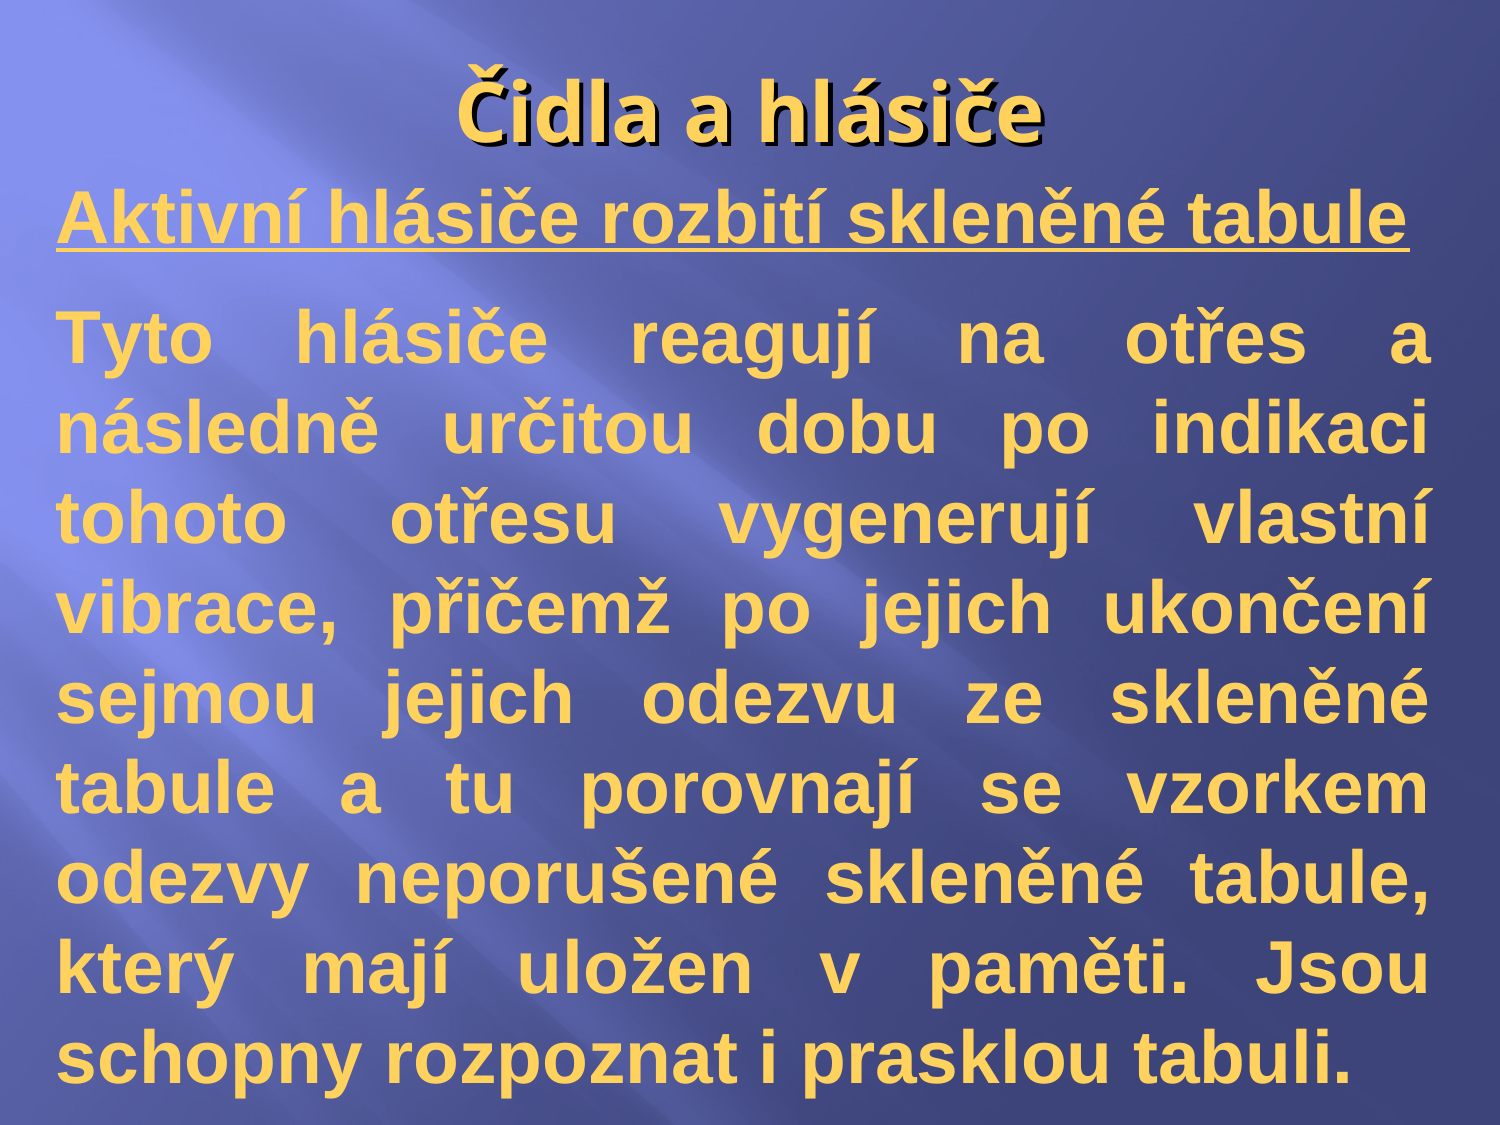

# Čidla a hlásiče
Aktivní hlásiče rozbití skleněné tabule
Tyto hlásiče reagují na otřes a následně určitou dobu po indikaci tohoto otřesu vygenerují vlastní vibrace, přičemž po jejich ukončení sejmou jejich odezvu ze skleněné tabule a tu porovnají se vzorkem odezvy neporušené skleněné tabule, který mají uložen v paměti. Jsou schopny rozpoznat i prasklou tabuli.